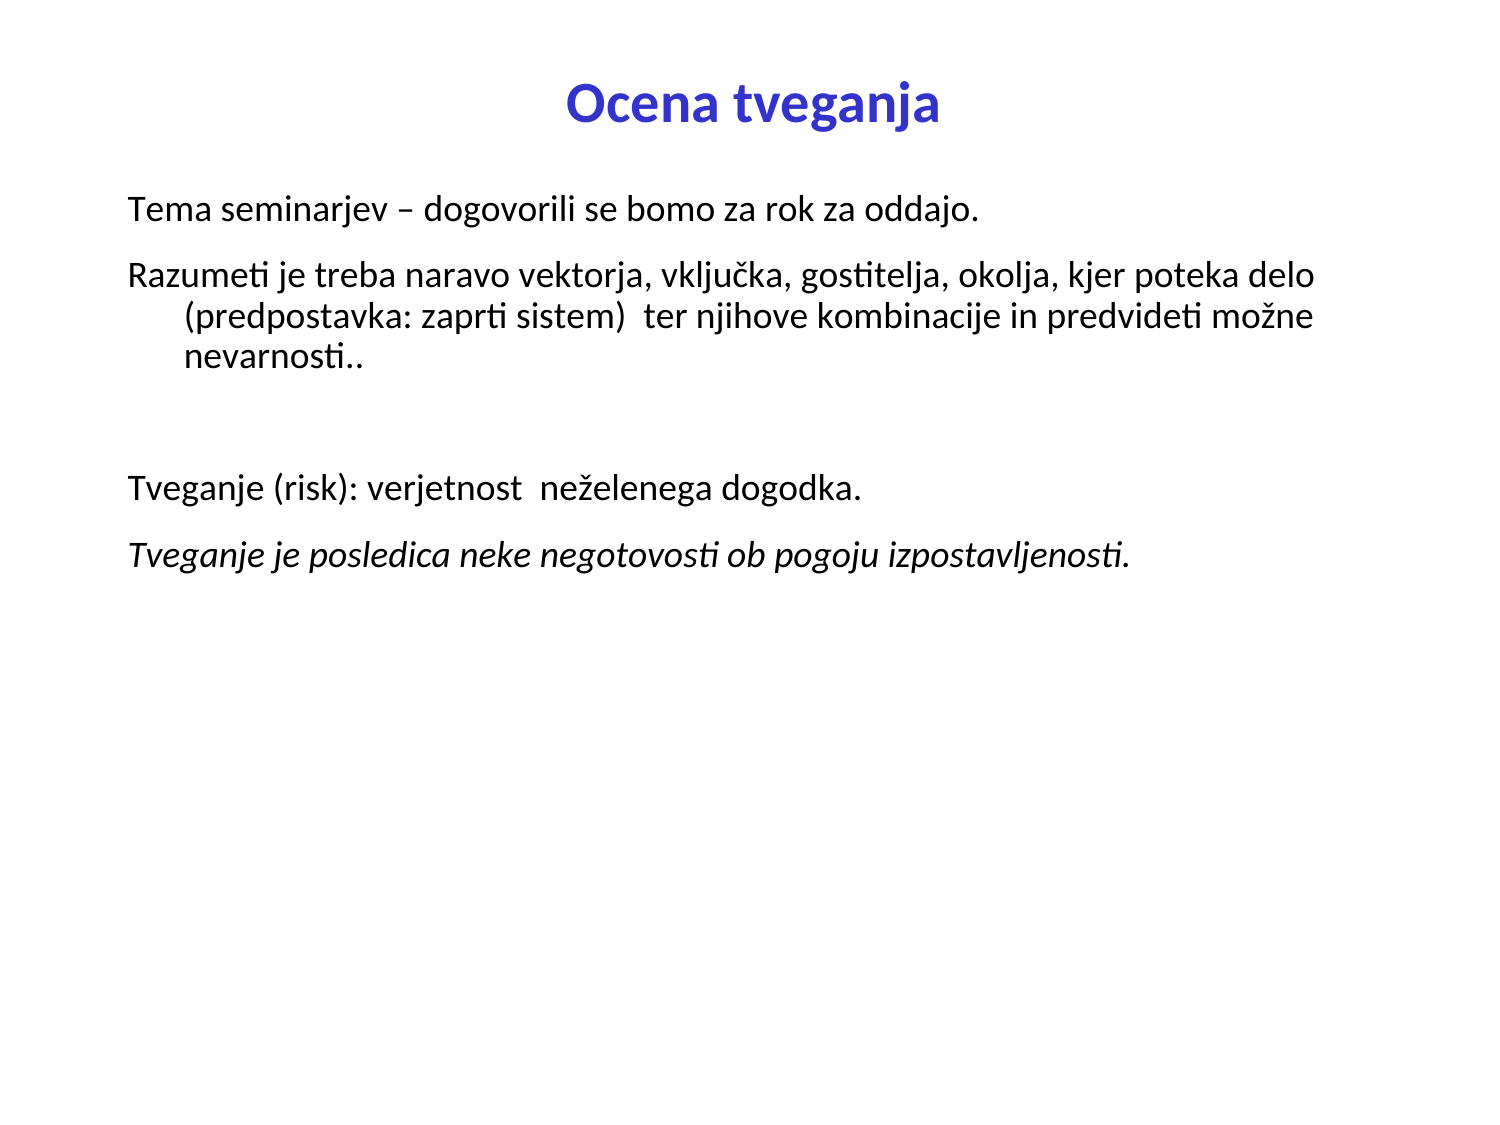

# Ocena tveganja
Tema seminarjev – dogovorili se bomo za rok za oddajo.
Razumeti je treba naravo vektorja, vključka, gostitelja, okolja, kjer poteka delo (predpostavka: zaprti sistem) ter njihove kombinacije in predvideti možne nevarnosti..
Tveganje (risk): verjetnost neželenega dogodka.
Tveganje je posledica neke negotovosti ob pogoju izpostavljenosti.